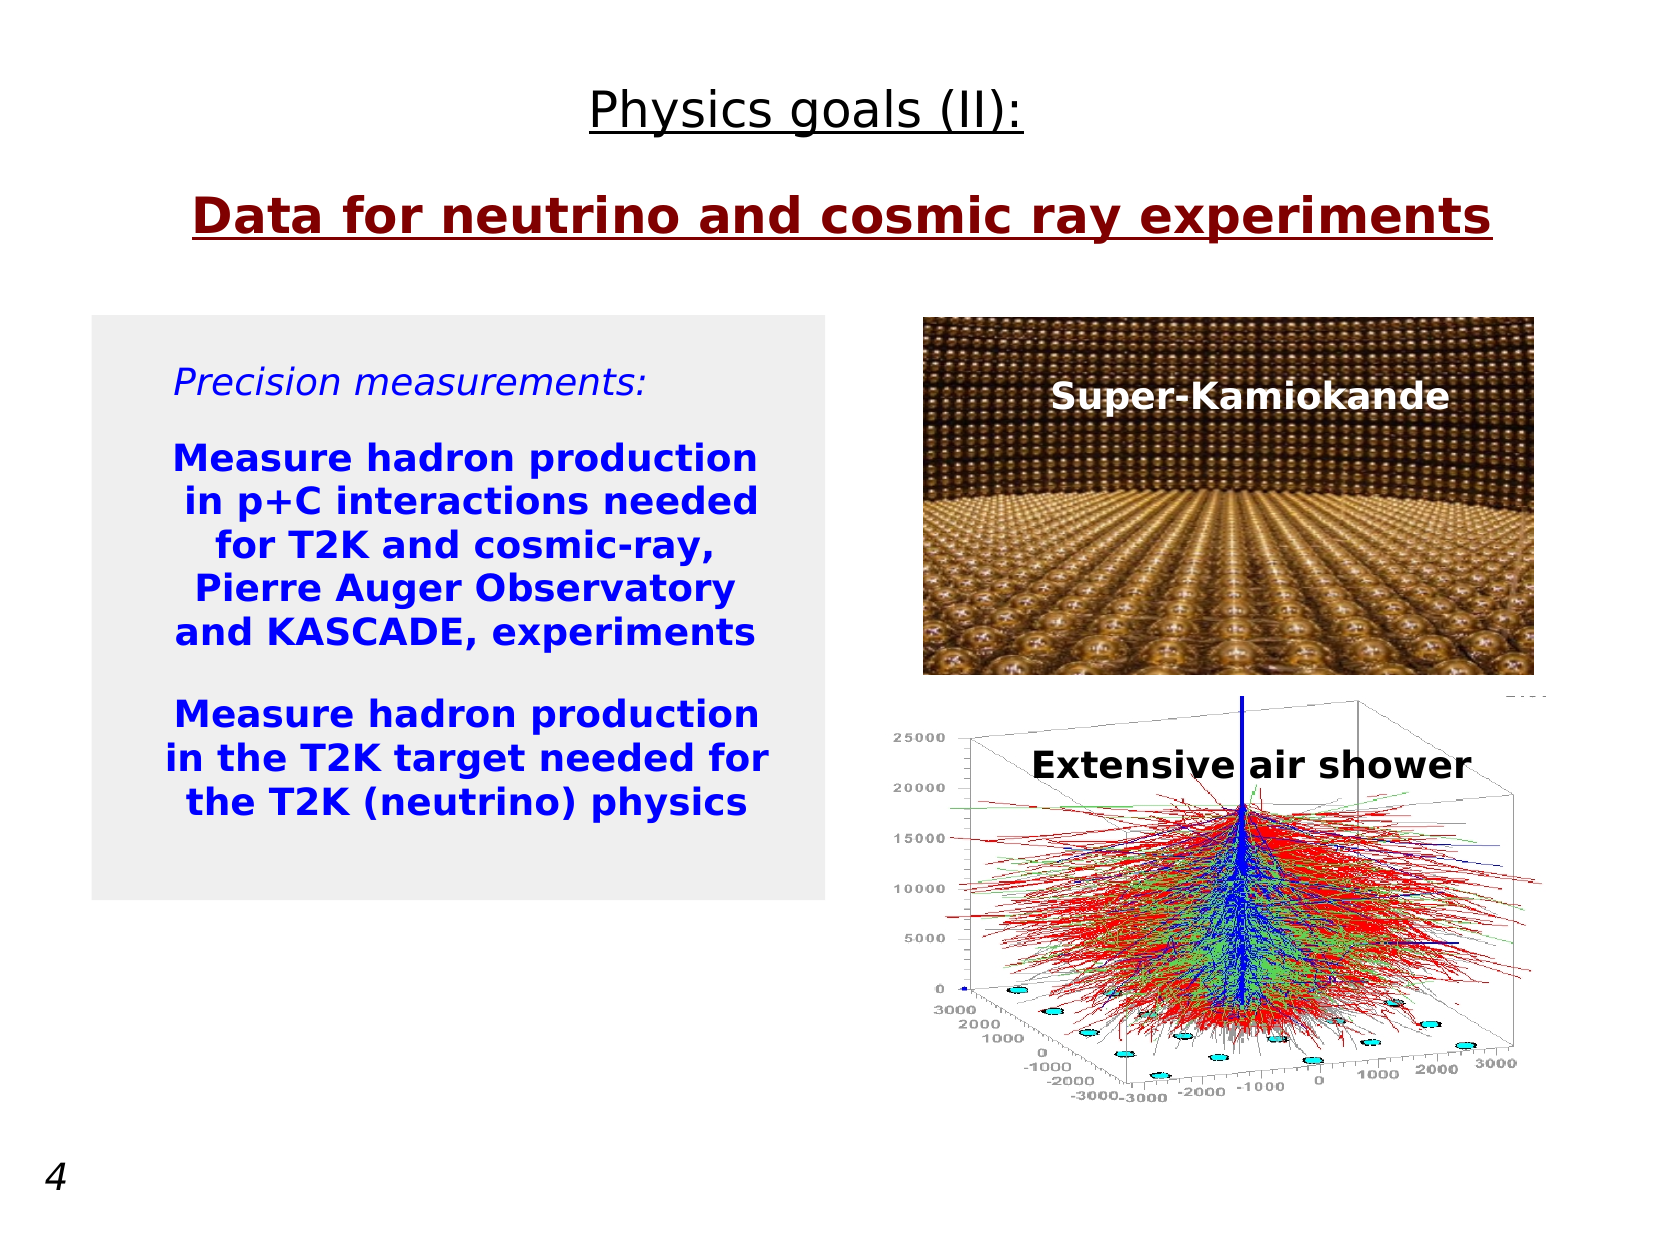

Physics goals (II):
Data for neutrino and cosmic ray experiments
Precision measurements:
Super-Kamiokande
Measure hadron production
in p+C interactions needed
for T2K and cosmic-ray,
Pierre Auger Observatory
and KASCADE, experiments
Measure hadron production
 in the T2K target needed for
the T2K (neutrino) physics
Extensive air shower